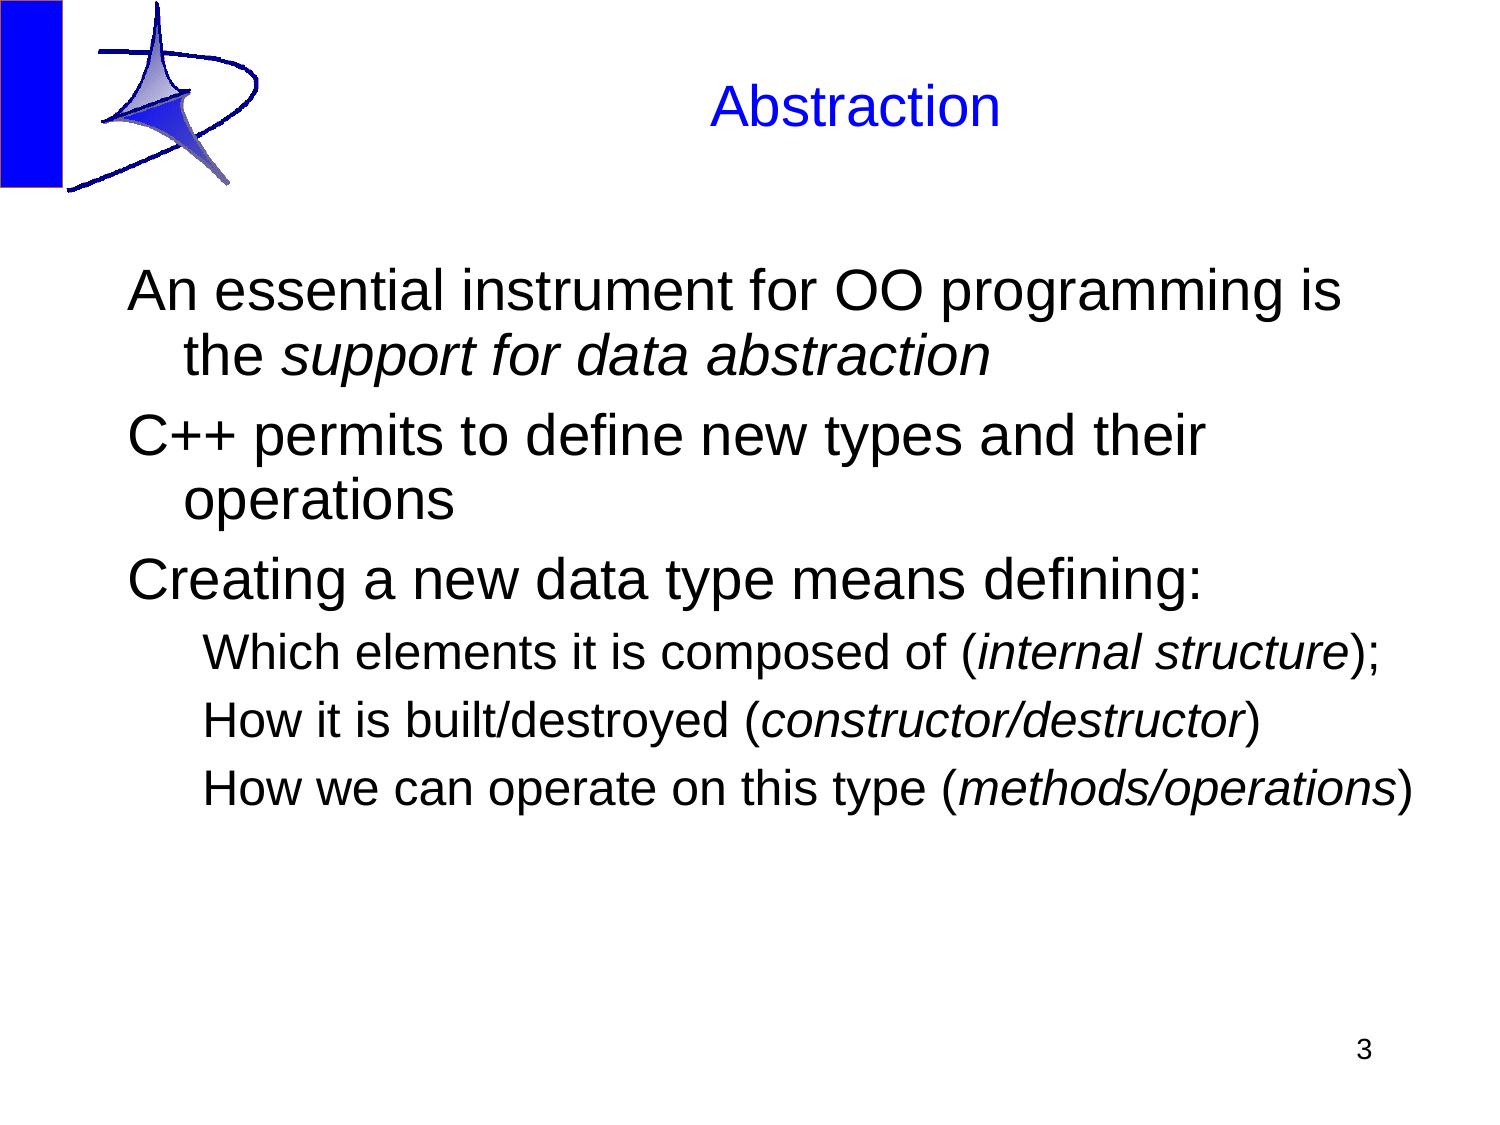

# Abstraction
An essential instrument for OO programming is the support for data abstraction
C++ permits to define new types and their operations
Creating a new data type means defining:
Which elements it is composed of (internal structure);
How it is built/destroyed (constructor/destructor)
How we can operate on this type (methods/operations)
3